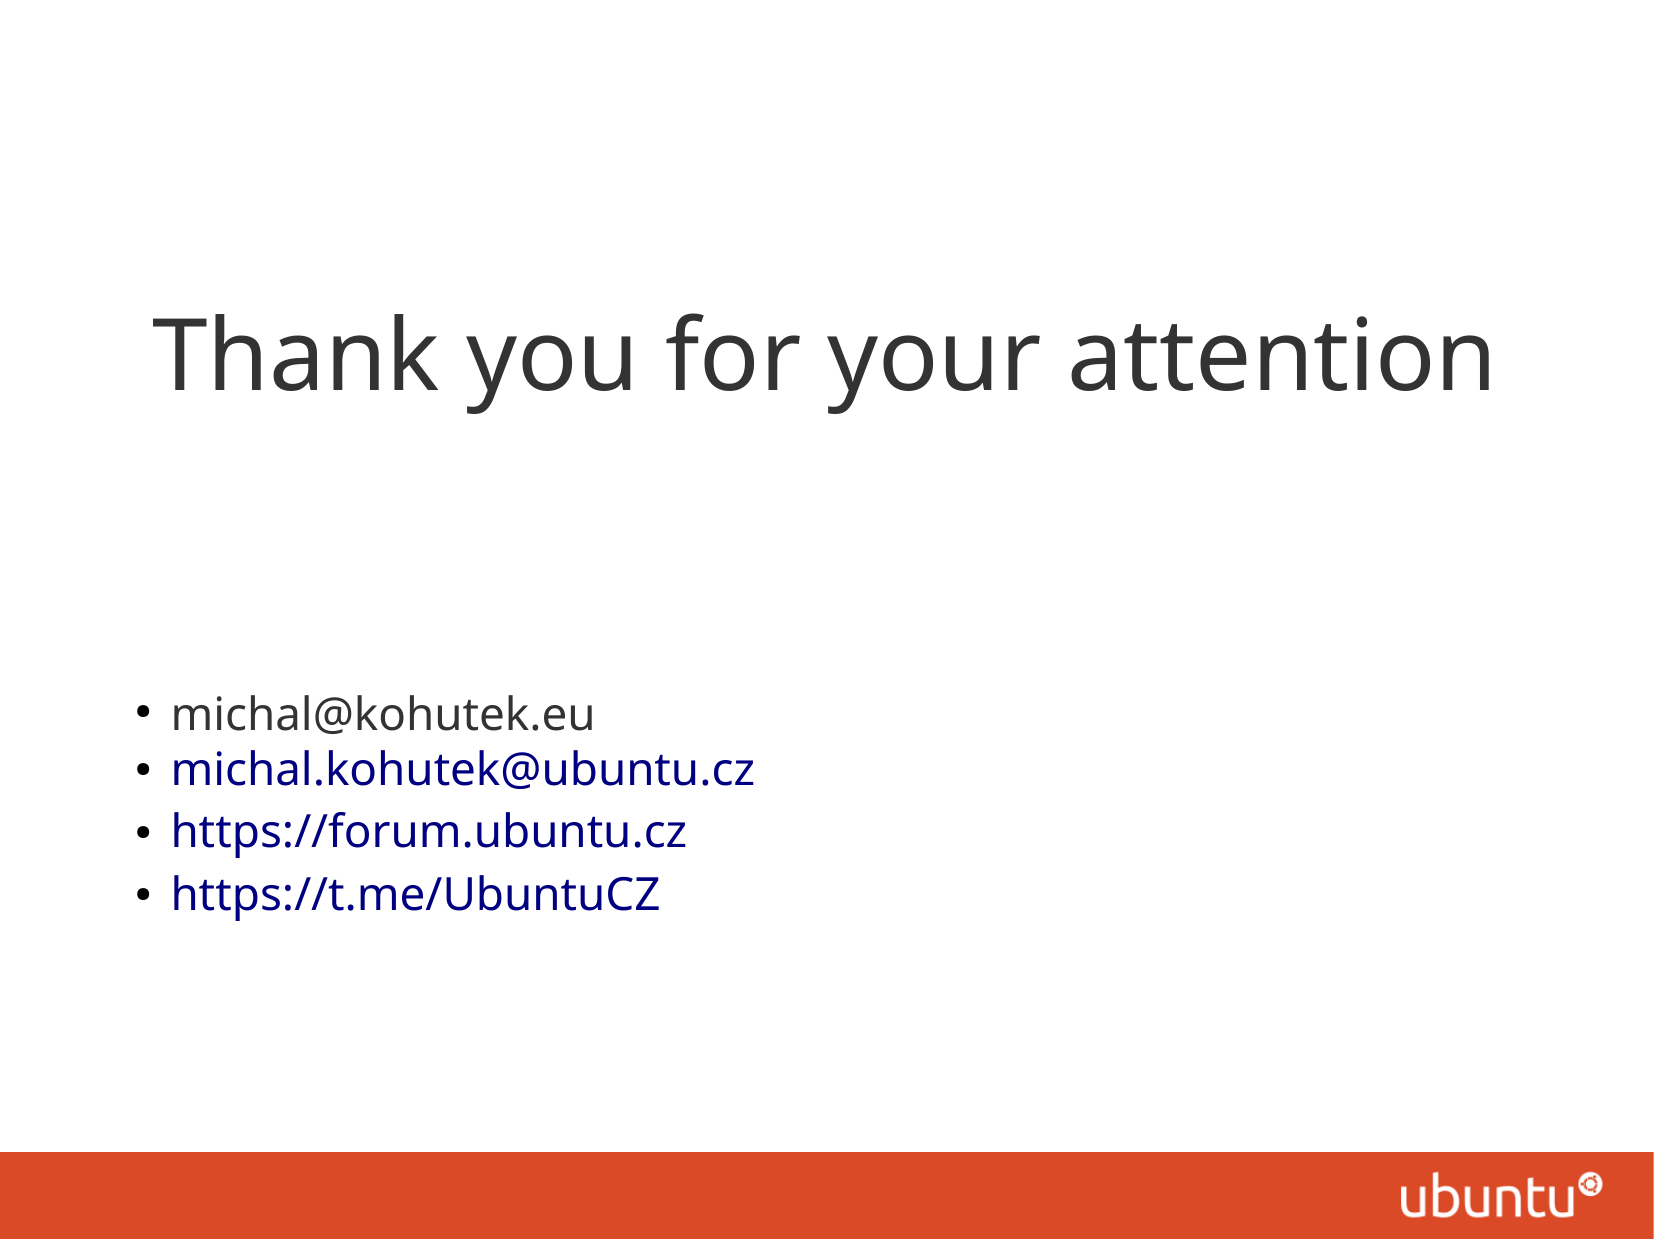

# Thank you for your attention
michal@kohutek.eu
michal.kohutek@ubuntu.cz
https://forum.ubuntu.cz
https://t.me/UbuntuCZ